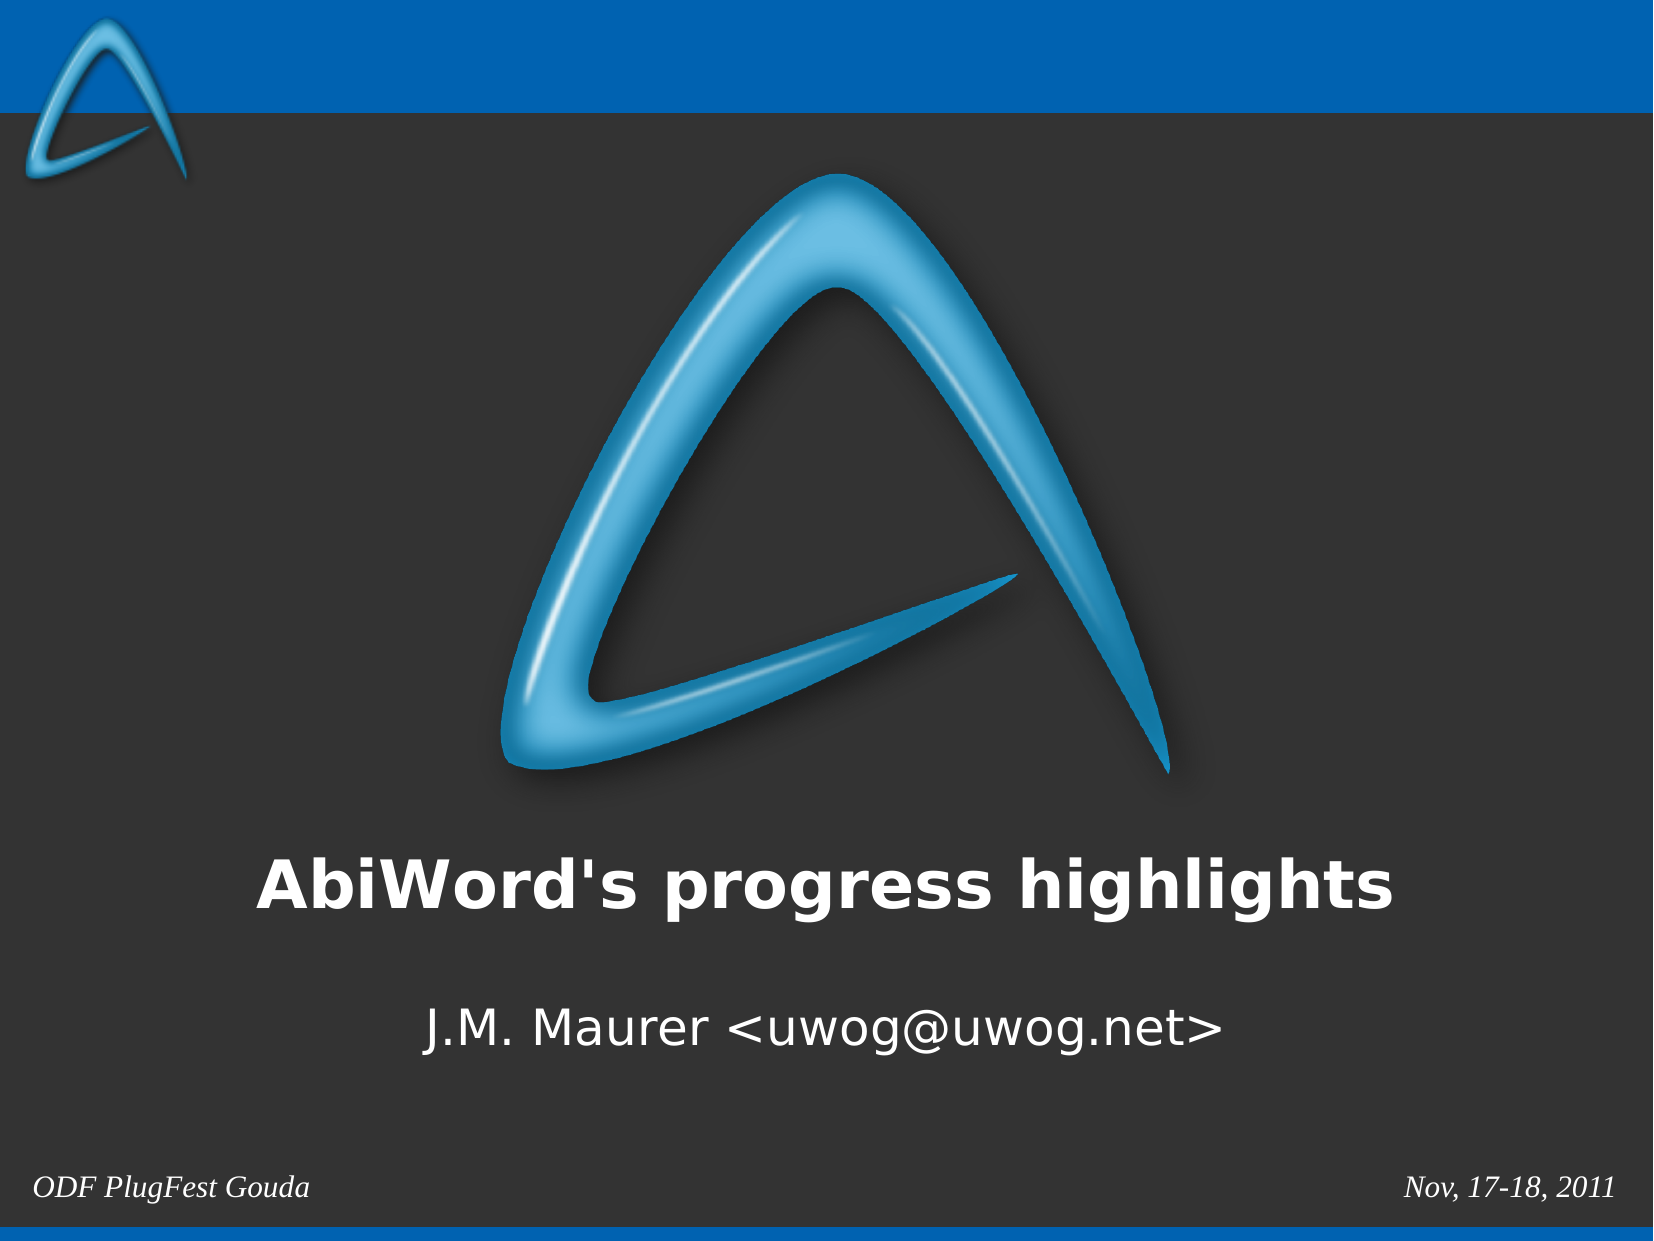

# AbiWord's progress highlights
J.M. Maurer <uwog@uwog.net>